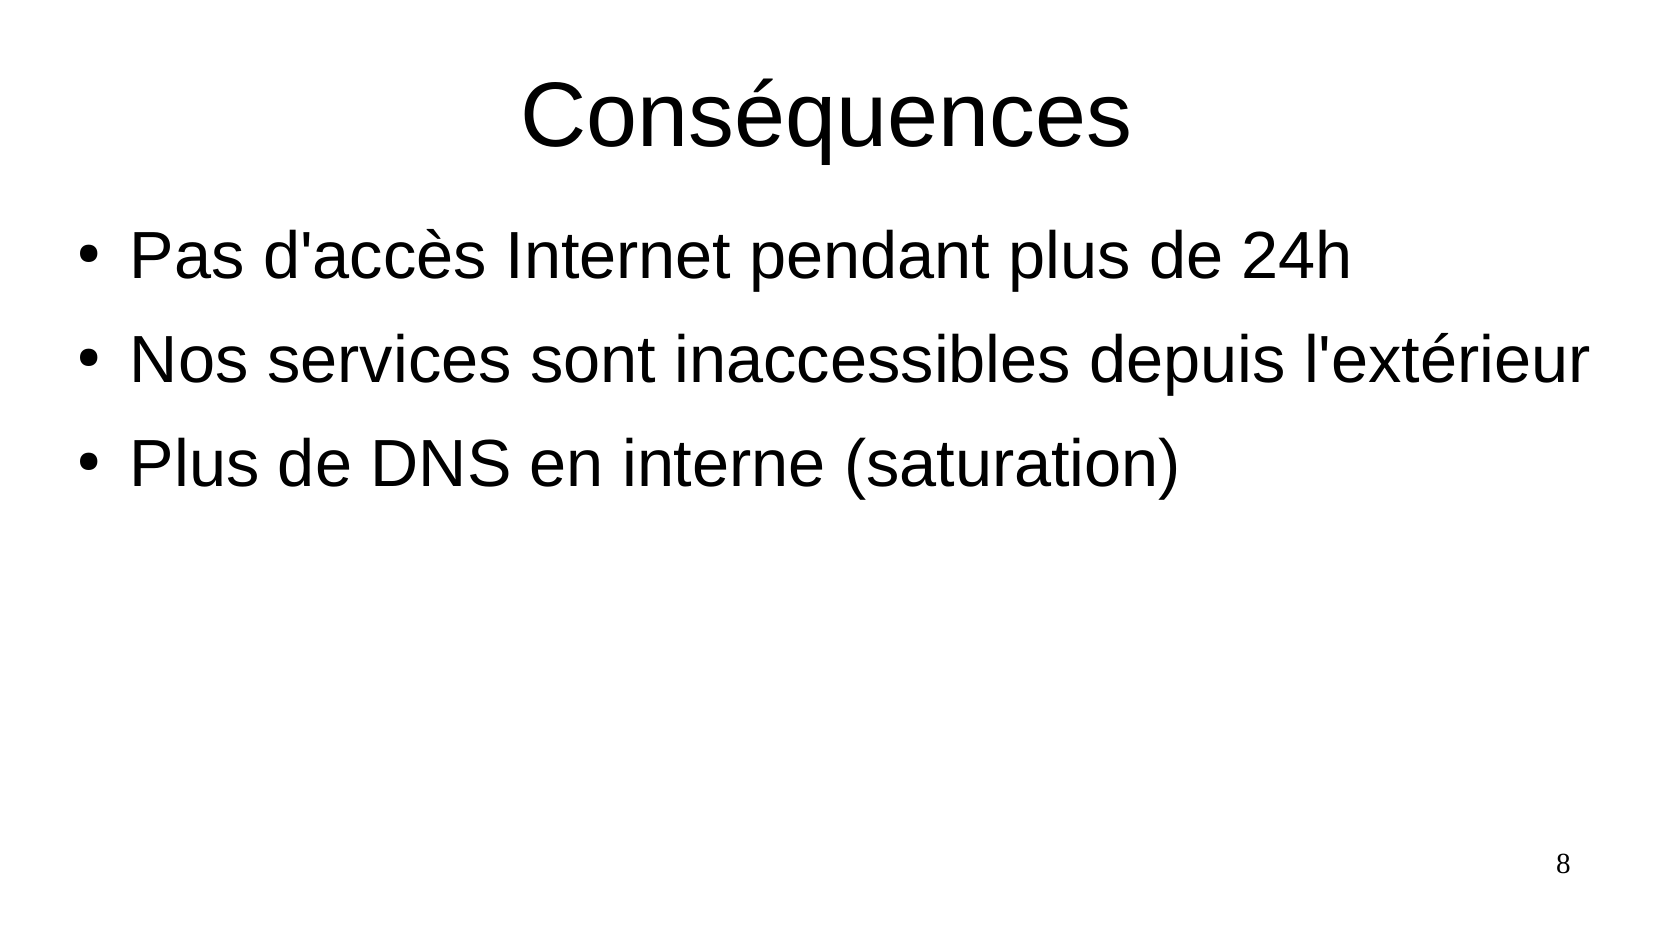

# Conséquences
Pas d'accès Internet pendant plus de 24h
Nos services sont inaccessibles depuis l'extérieur
Plus de DNS en interne (saturation)
8